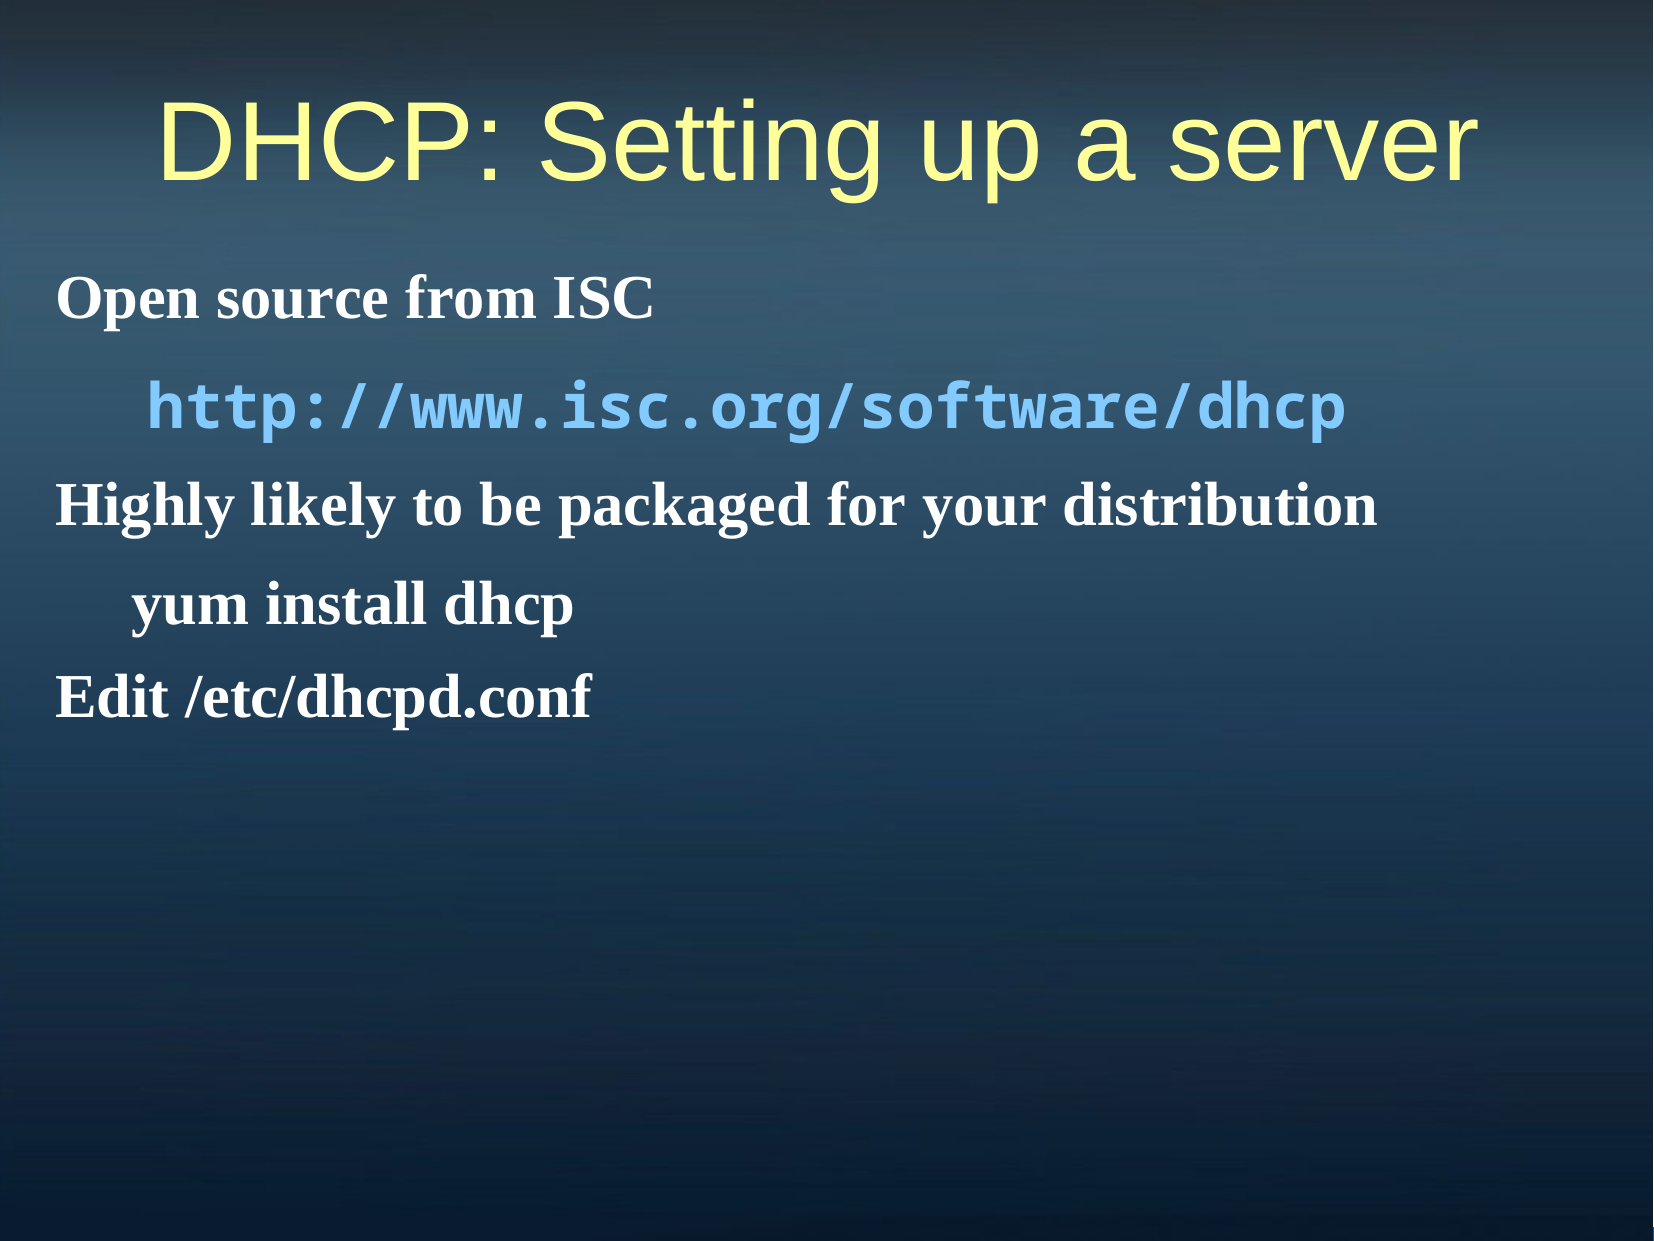

# DHCP: Setting up a server
Open source from ISC
 http://www.isc.org/software/dhcp
Highly likely to be packaged for your distribution
yum install dhcp
Edit /etc/dhcpd.conf